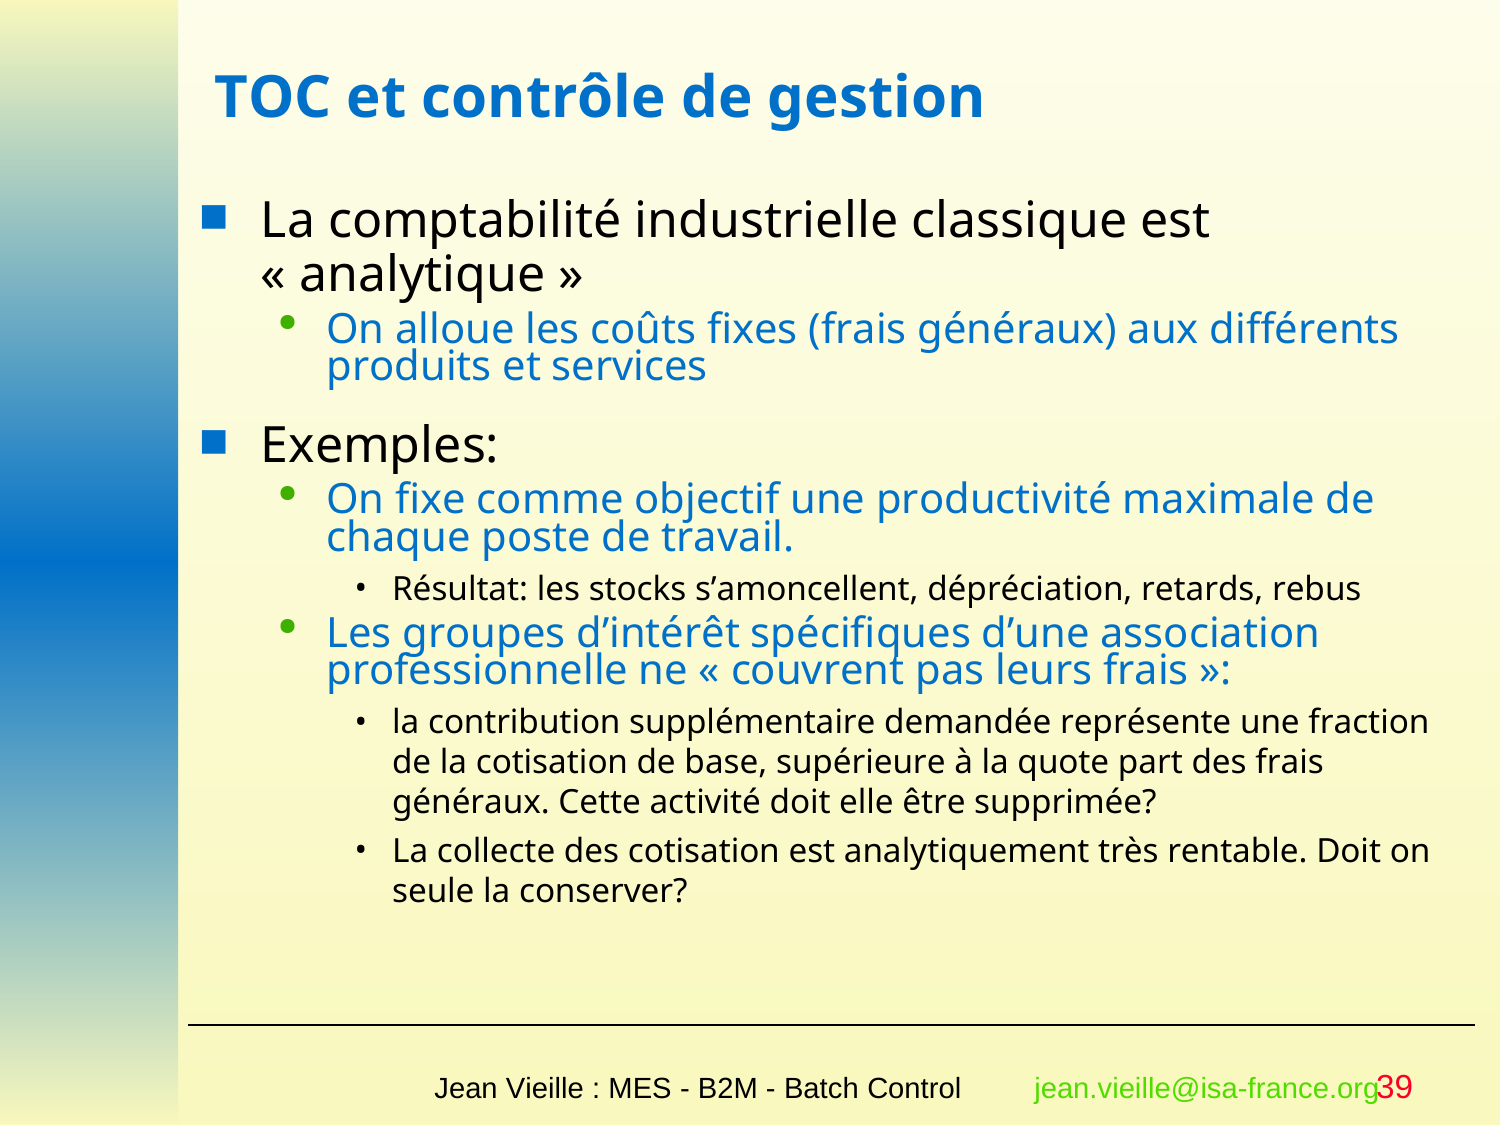

# TOC et contrôle de gestion
La comptabilité industrielle classique est « analytique »
On alloue les coûts fixes (frais généraux) aux différents produits et services
Exemples:
On fixe comme objectif une productivité maximale de chaque poste de travail.
Résultat: les stocks s’amoncellent, dépréciation, retards, rebus
Les groupes d’intérêt spécifiques d’une association professionnelle ne « couvrent pas leurs frais »:
la contribution supplémentaire demandée représente une fraction de la cotisation de base, supérieure à la quote part des frais généraux. Cette activité doit elle être supprimée?
La collecte des cotisation est analytiquement très rentable. Doit on seule la conserver?